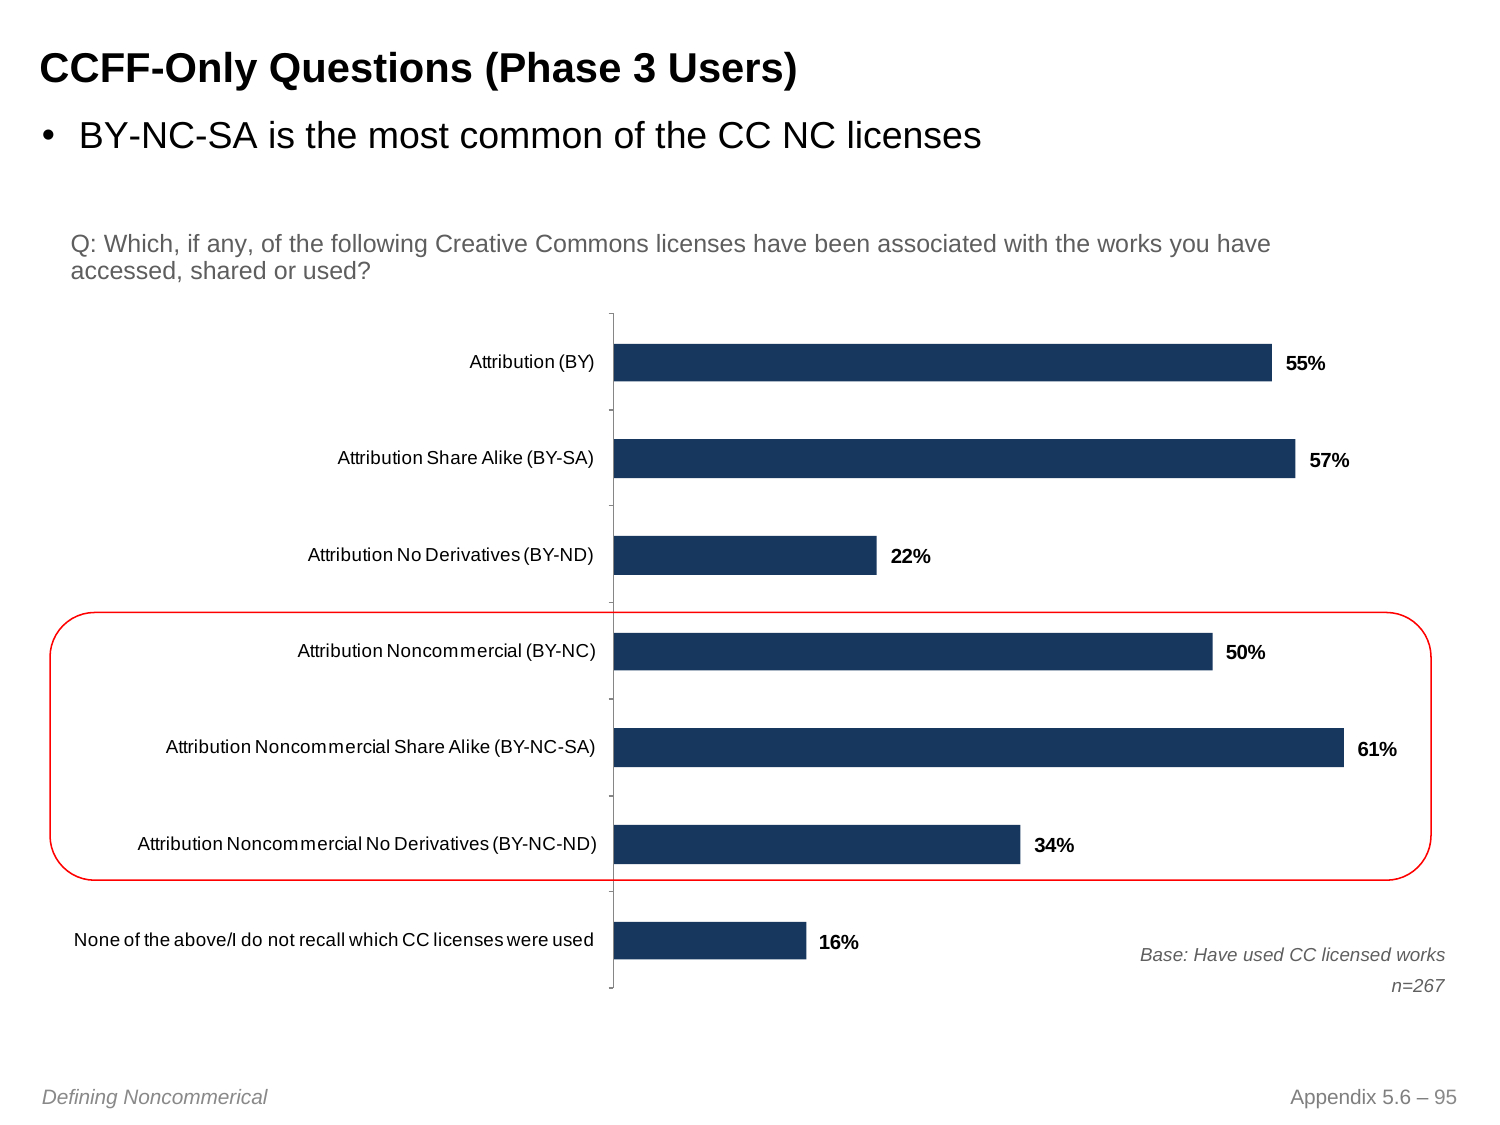

CCFF-Only Questions (Phase 3 Users)
BY-NC-SA is the most common of the CC NC licenses
Q: Which, if any, of the following Creative Commons licenses have been associated with the works you have accessed, shared or used?
Base: Have used CC licensed works
n=267
Defining Noncommerical
Appendix 5.6 –